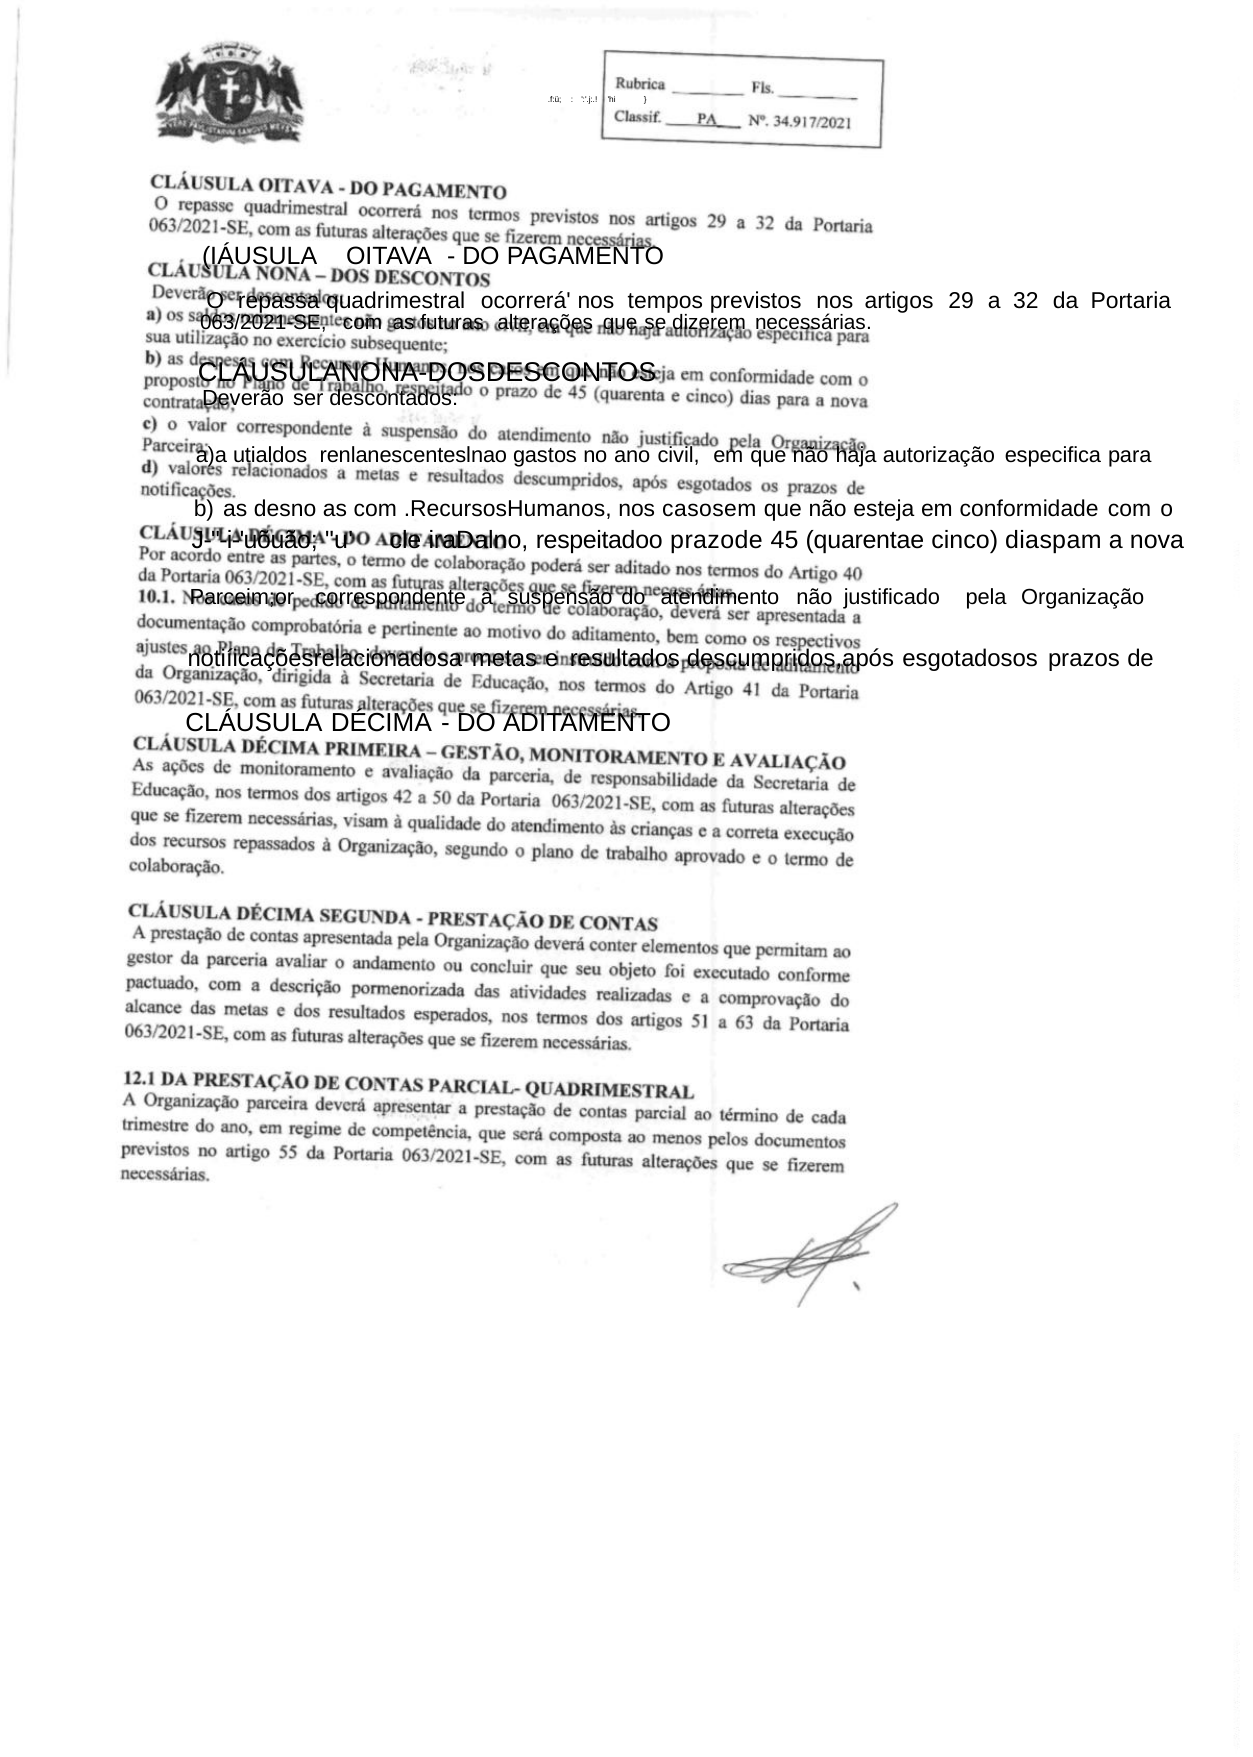

.f:ü;
:
':'.j:.! 'hi
}
(IÁUSULA OITAVA - DO PAGAMENTO
O repassa quadrimestral ocorrerá' nos tempos previstos nos artigos 29 a 32 da Portaria
063/2021-SE, com as futuras alterações que se dizerem necessárias.
CLÁUSULANONA-DOSDESCONTOS
Deverão ser descontados:
a)a utialdos renlanescenteslnao gastos no ano civil, em que não haja autorização especifica para
b) as desno as com .RecursosHumanos, nos casosem que não esteja em conformidade com o
J-"-i-'uõuão; ''u'
cle iraDalno, respeitadoo prazode 45 (quarentae cinco) diaspam a nova
Parceim;or correspondente à suspensão do atendimento não justificado pela Organização
notiíicaçõesrelacionadosa metas e resultados descumpridos,após esgotadosos prazos de
CLÁUSULA DÉCIMA - DO ADITAMENTO